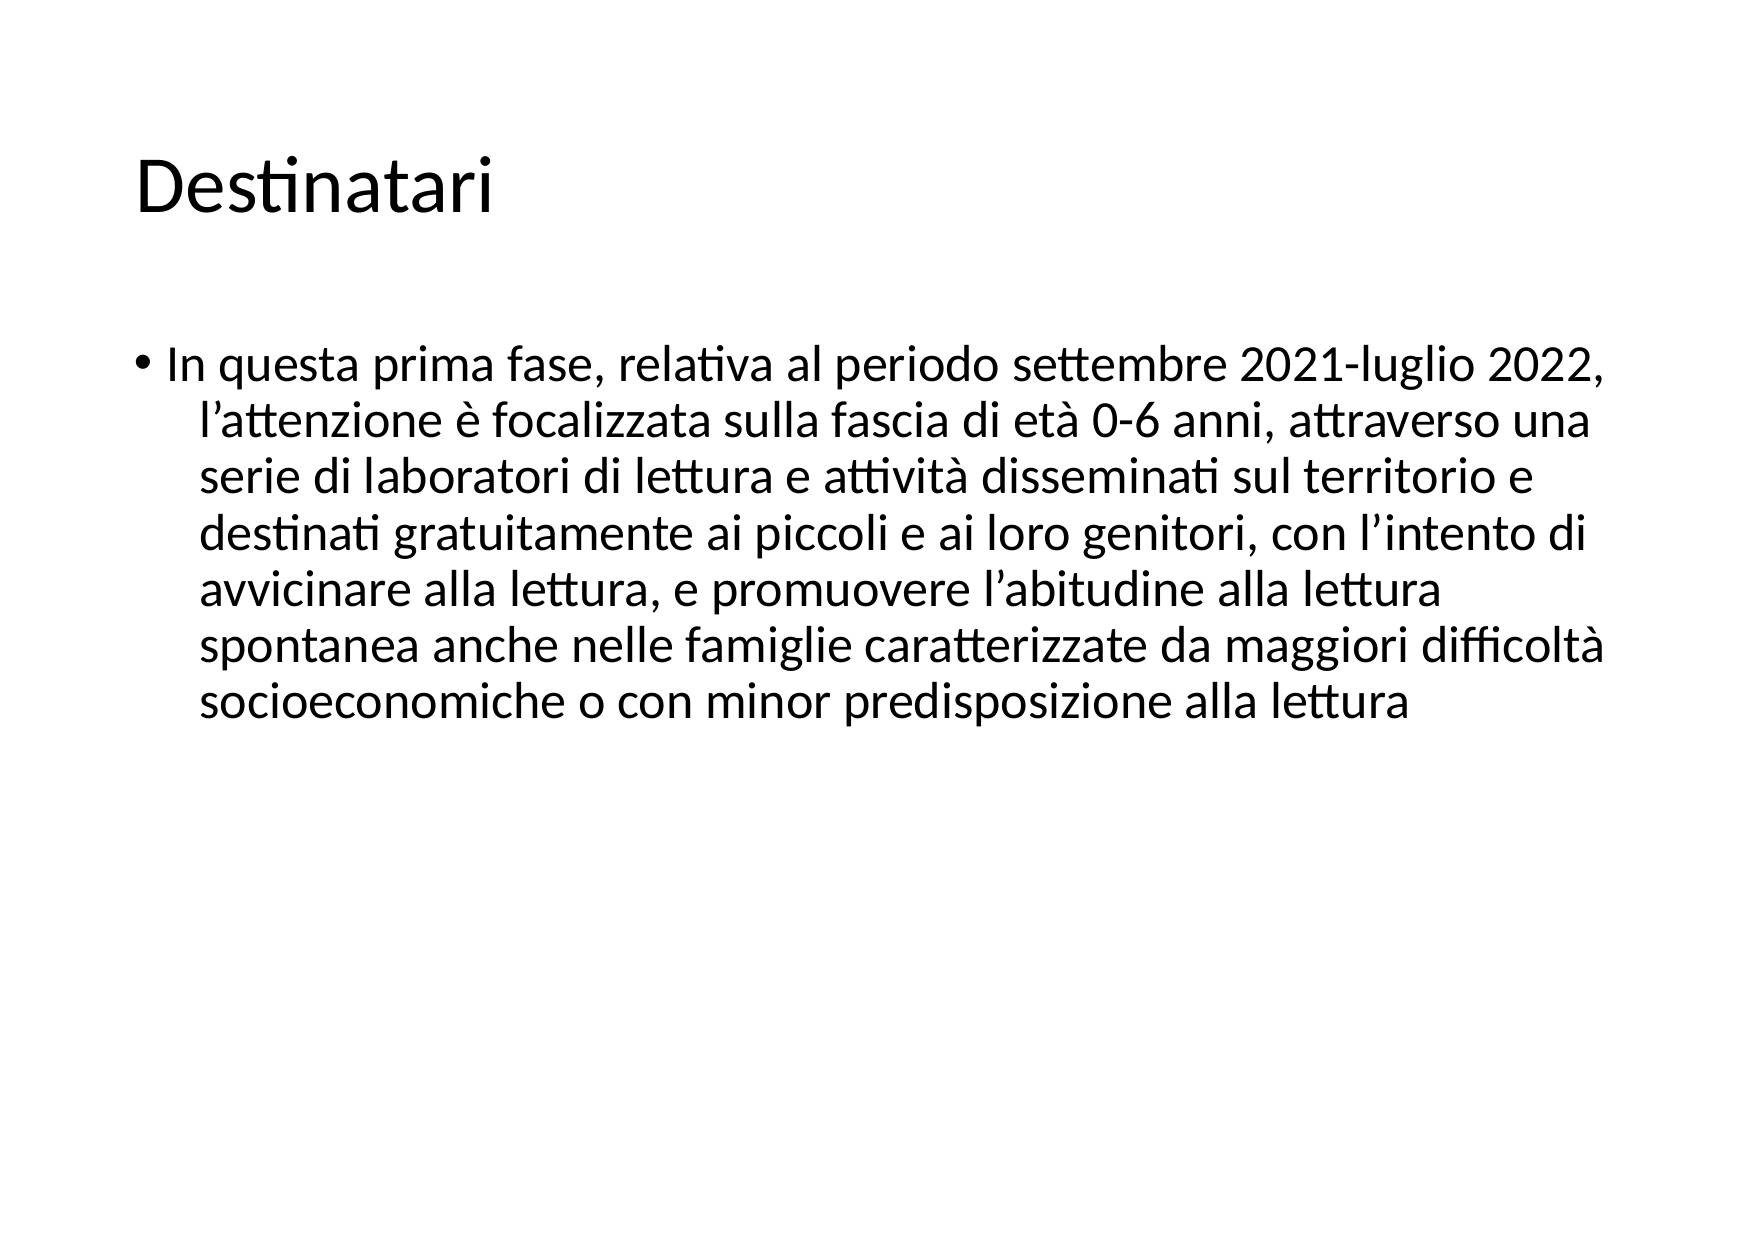

# Destinatari
In questa prima fase, relativa al periodo settembre 2021-luglio 2022, l’attenzione è focalizzata sulla fascia di età 0-6 anni, attraverso una serie di laboratori di lettura e attività disseminati sul territorio e destinati gratuitamente ai piccoli e ai loro genitori, con l’intento di avvicinare alla lettura, e promuovere l’abitudine alla lettura spontanea anche nelle famiglie caratterizzate da maggiori difficoltà socioeconomiche o con minor predisposizione alla lettura